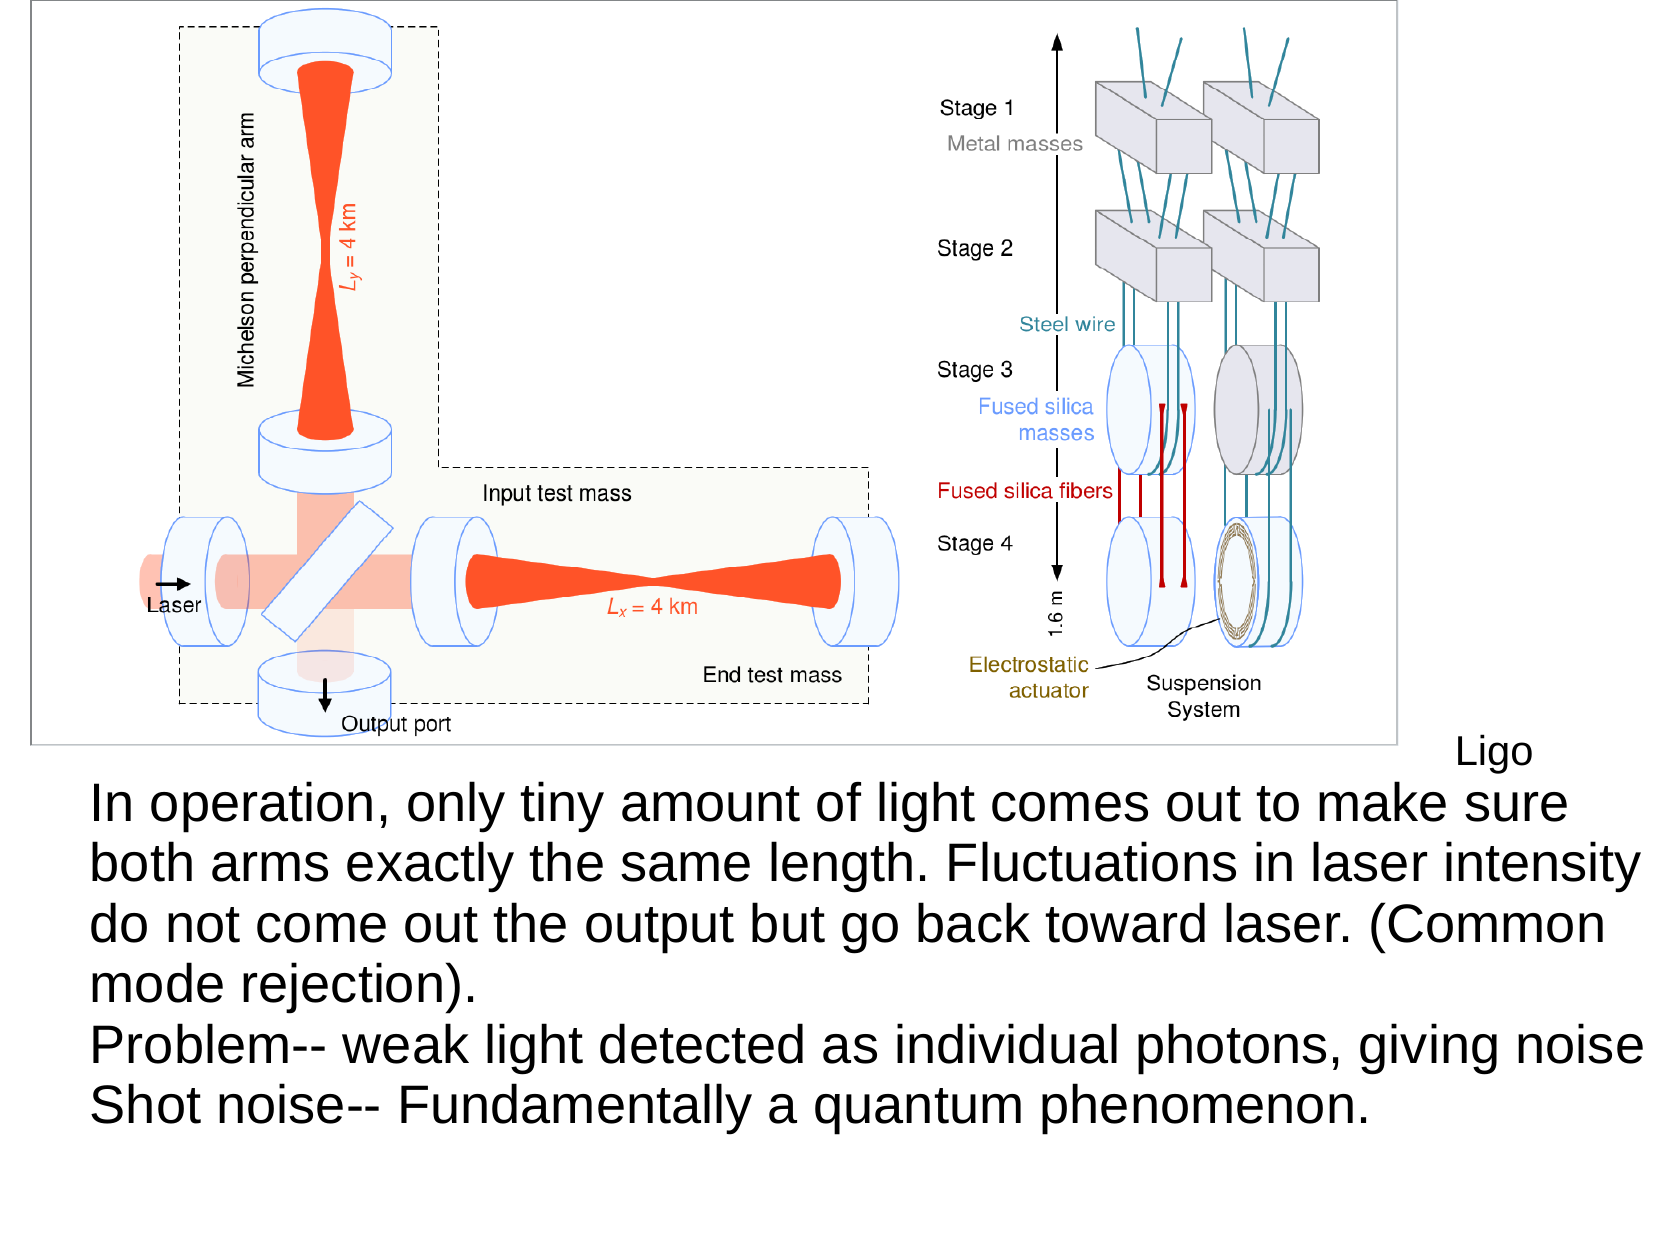

Ligo
In operation, only tiny amount of light comes out to make sure
both arms exactly the same length. Fluctuations in laser intensity
do not come out the output but go back toward laser. (Common
mode rejection).
Problem-- weak light detected as individual photons, giving noise
Shot noise-- Fundamentally a quantum phenomenon.